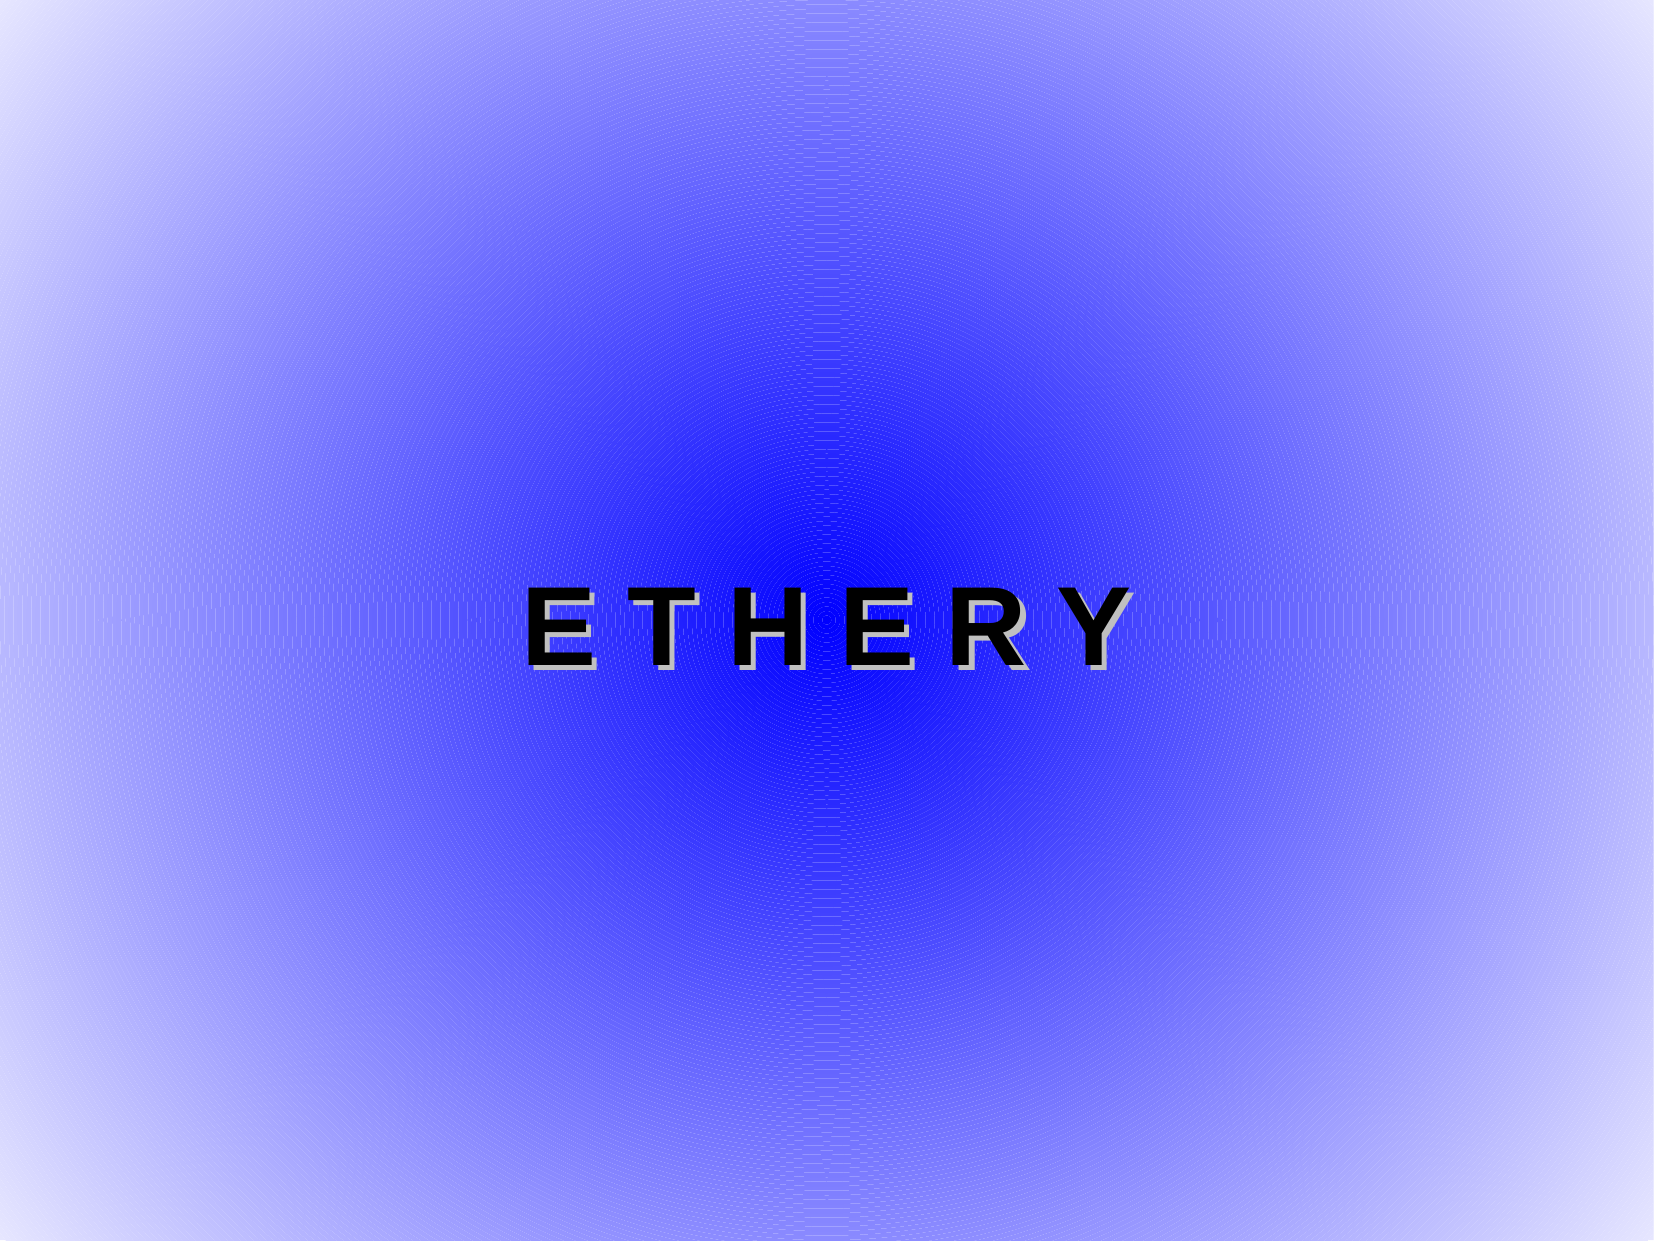

# E T H E R Y